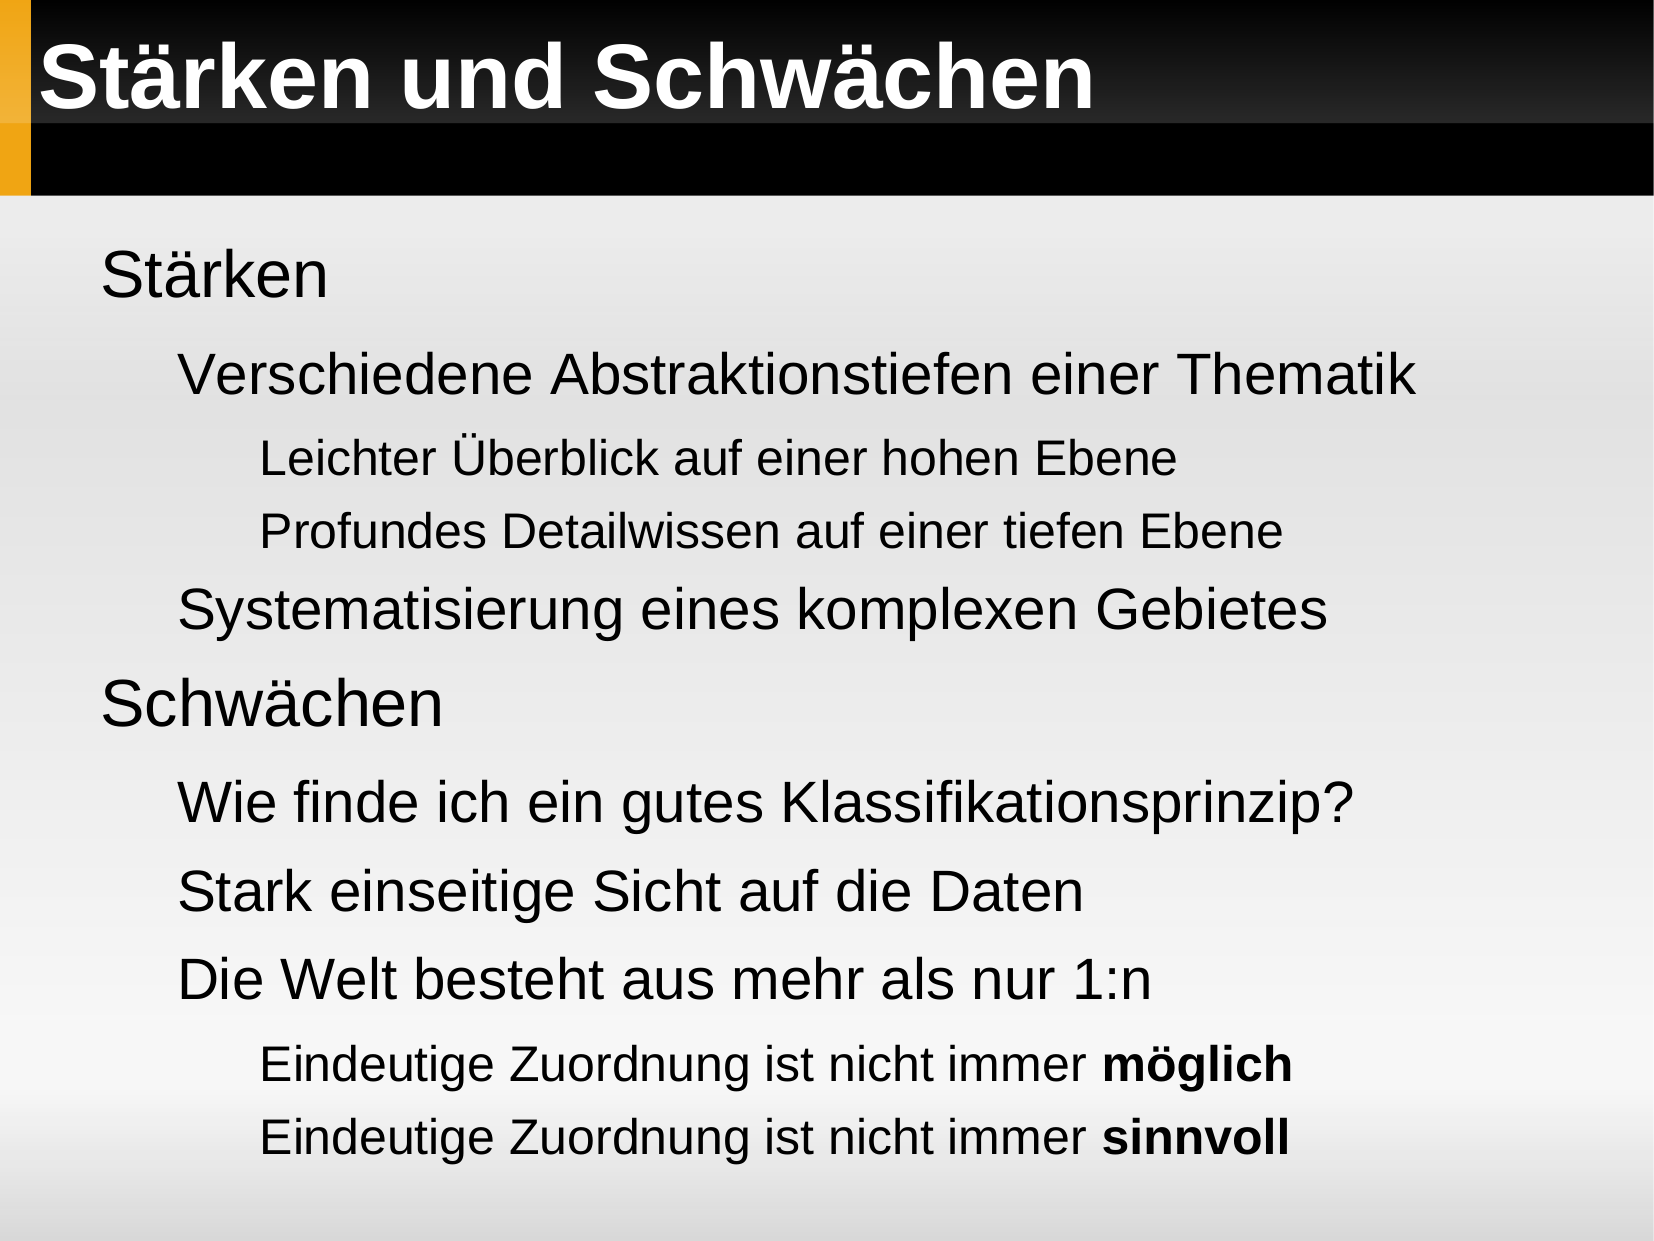

# Stärken und Schwächen
Stärken
Verschiedene Abstraktionstiefen einer Thematik
Leichter Überblick auf einer hohen Ebene
Profundes Detailwissen auf einer tiefen Ebene
Systematisierung eines komplexen Gebietes
Schwächen
Wie finde ich ein gutes Klassifikationsprinzip?
Stark einseitige Sicht auf die Daten
Die Welt besteht aus mehr als nur 1:n
Eindeutige Zuordnung ist nicht immer möglich
Eindeutige Zuordnung ist nicht immer sinnvoll